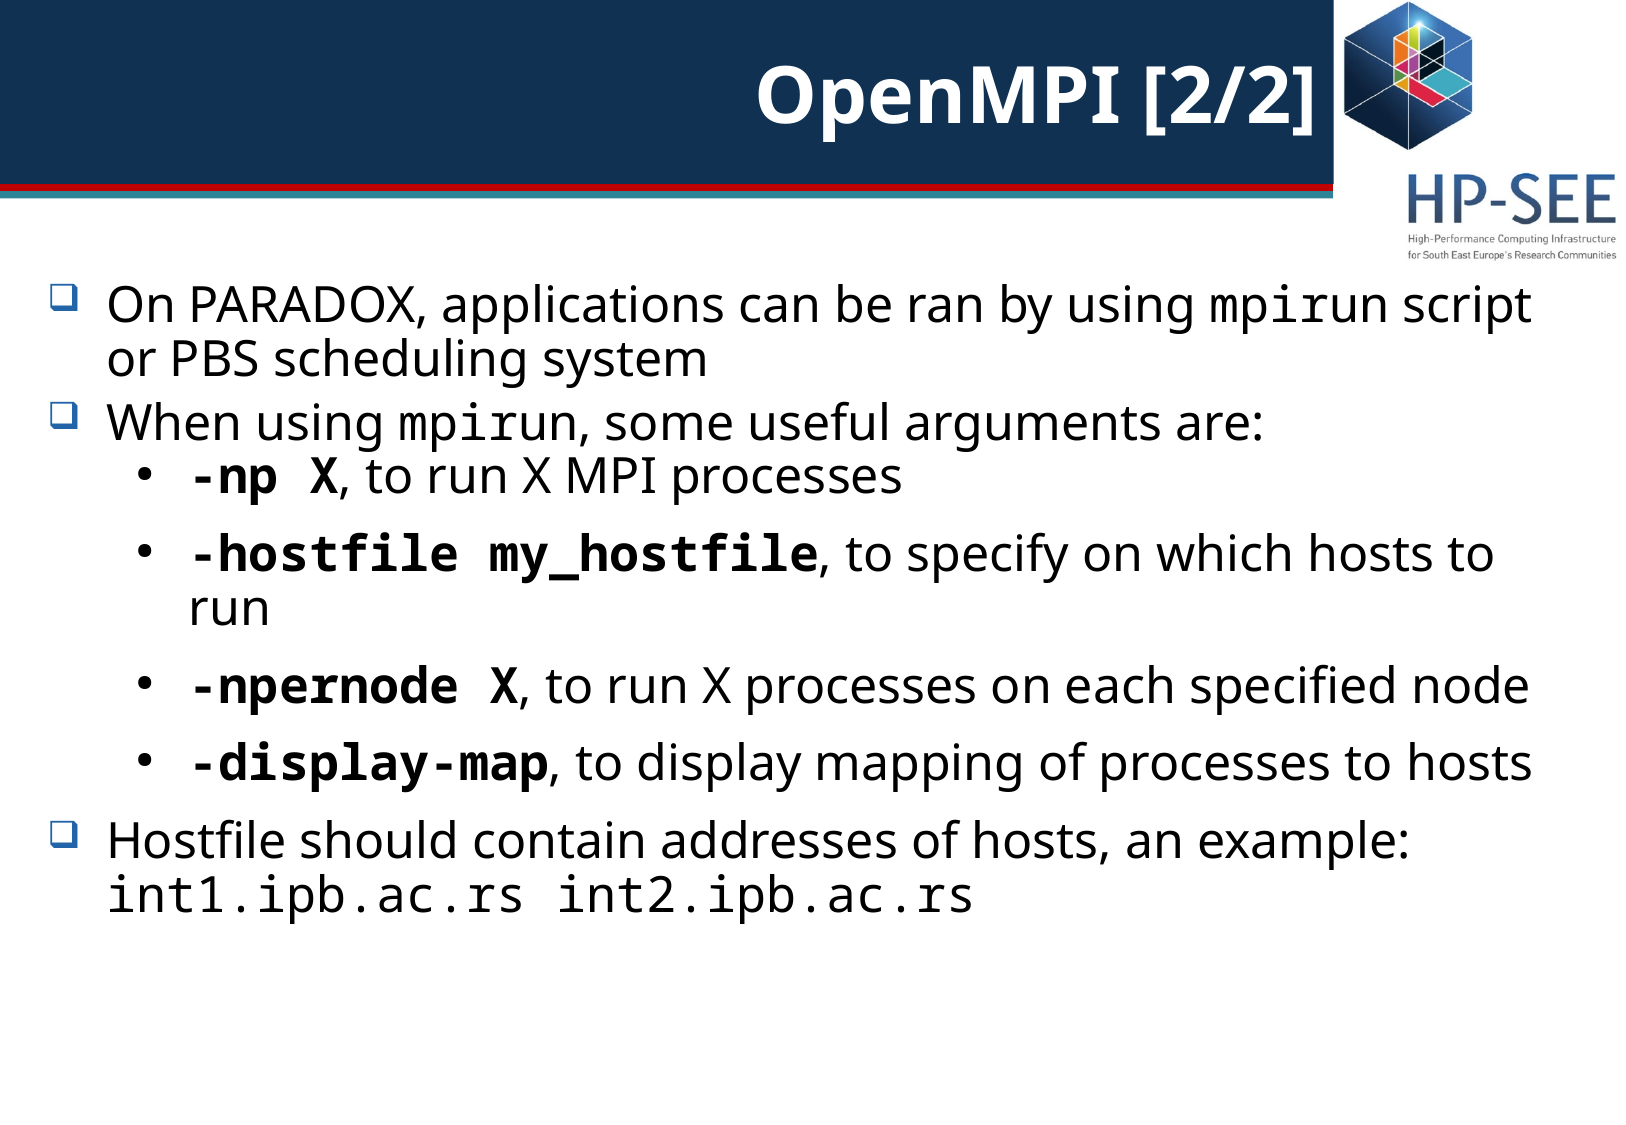

# OpenMPI [2/2]
On PARADOX, applications can be ran by using mpirun script or PBS scheduling system
When using mpirun, some useful arguments are:
-np X, to run X MPI processes
-hostfile my_hostfile, to specify on which hosts to run
-npernode X, to run X processes on each specified node
-display-map, to display mapping of processes to hosts
Hostfile should contain addresses of hosts, an example: int1.ipb.ac.rs int2.ipb.ac.rs